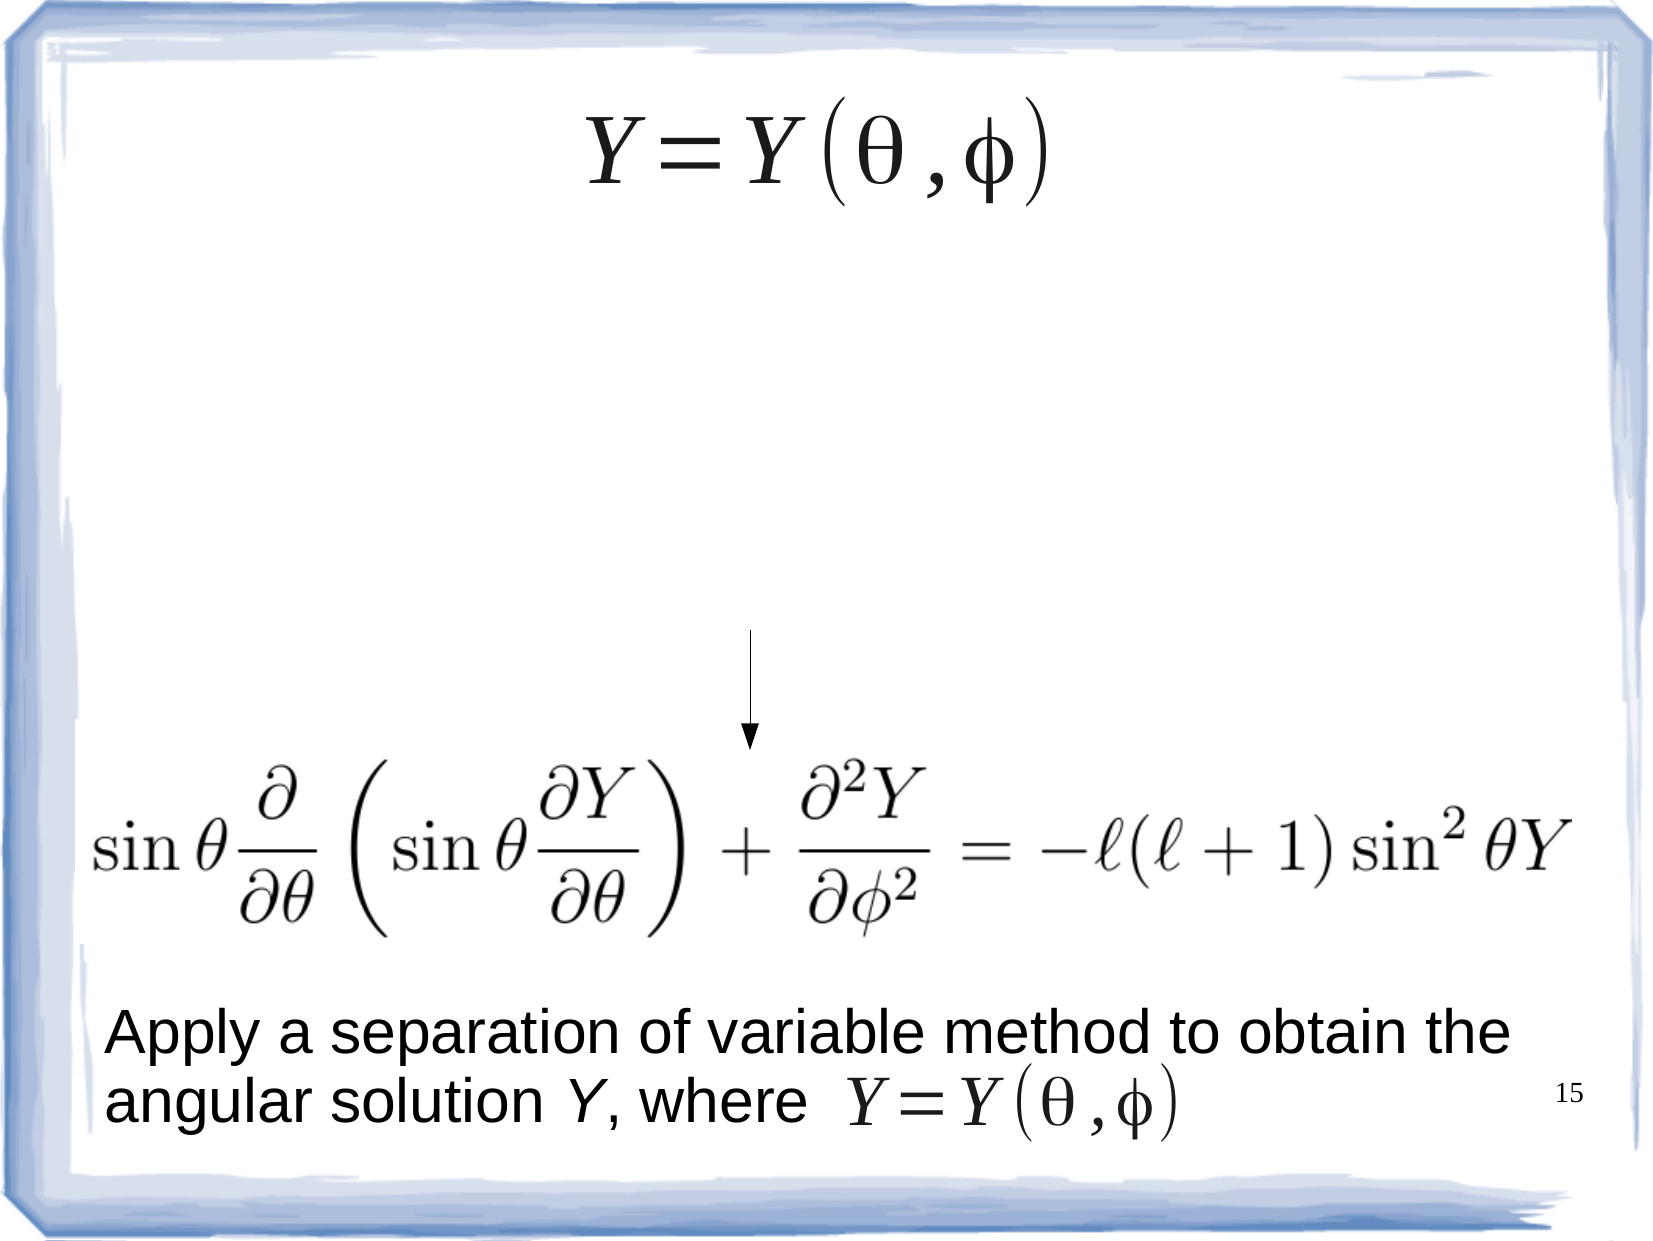

Apply a separation of variable method to obtain the angular solution Y, where
15